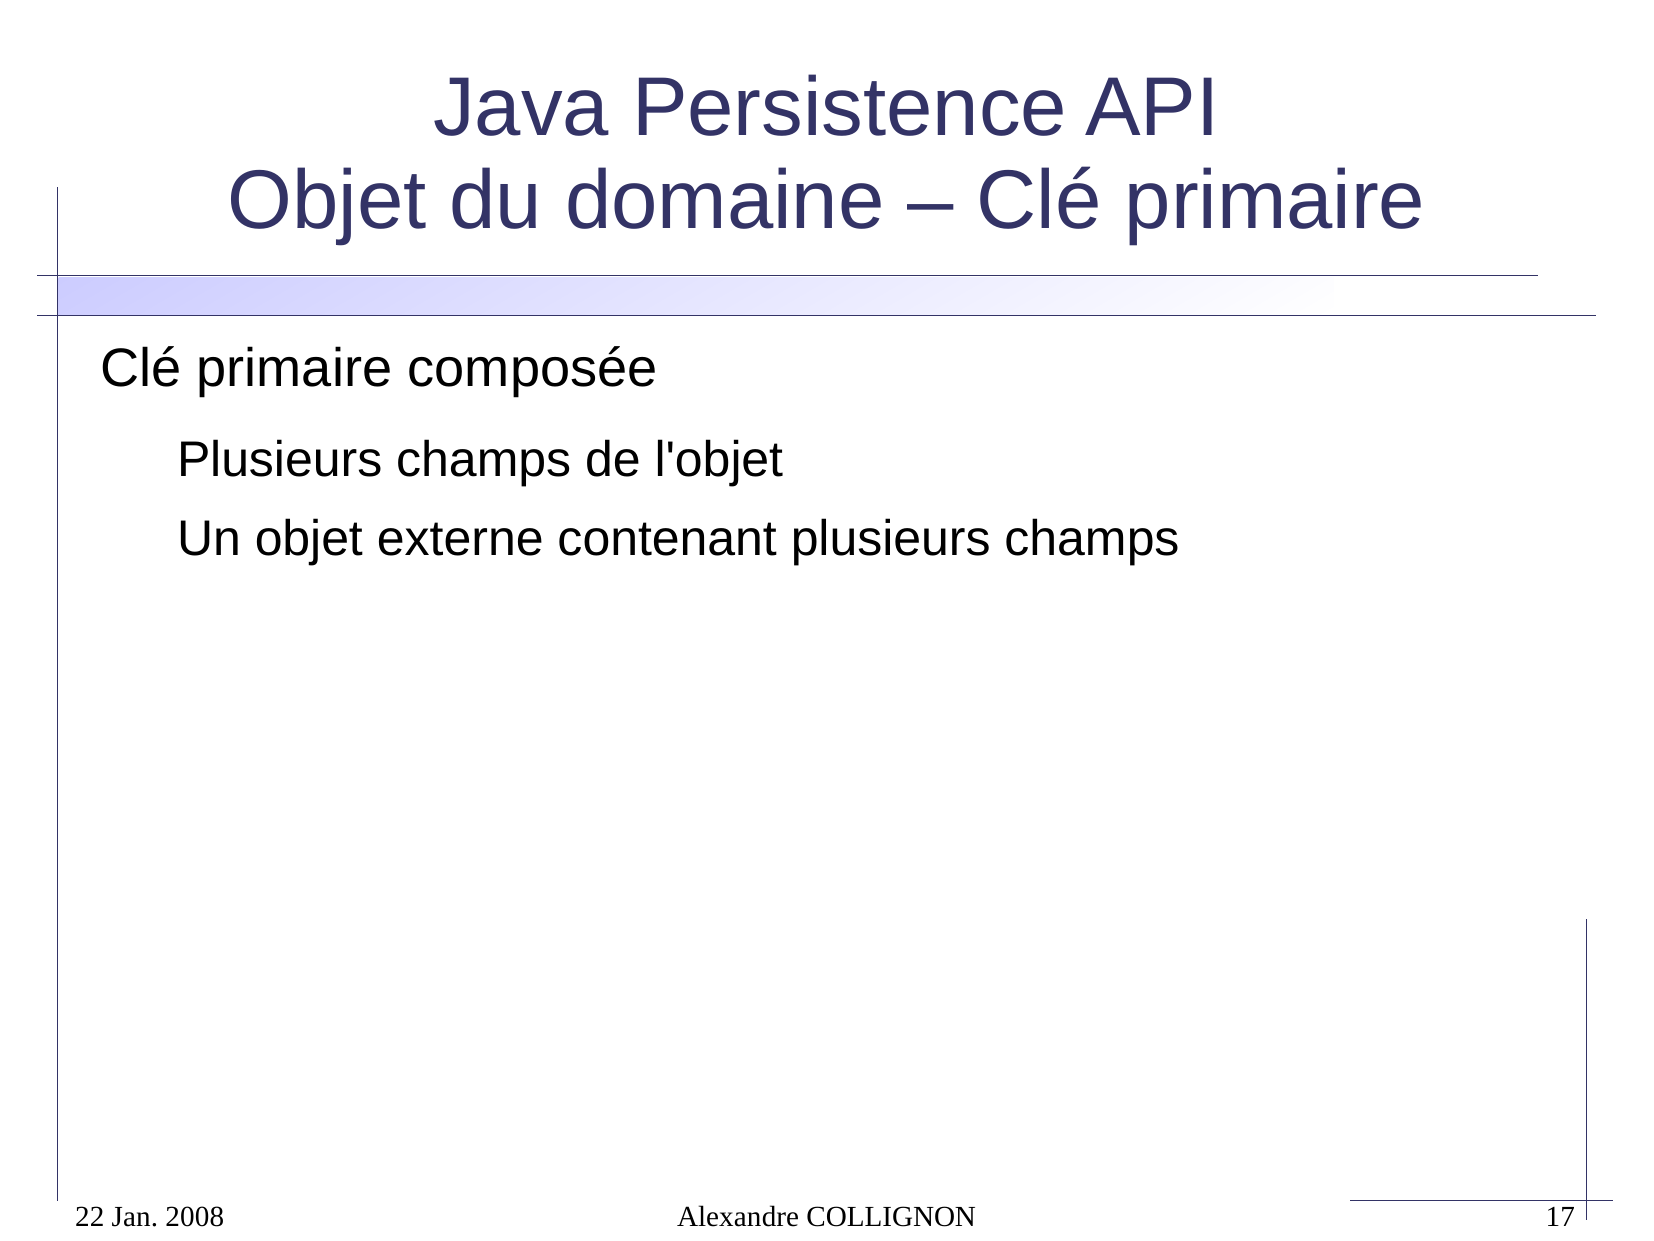

# Java Persistence API Objet du domaine – Clé primaire
Clé primaire composée
Plusieurs champs de l'objet
Un objet externe contenant plusieurs champs
22 Jan. 2008
Alexandre COLLIGNON
17